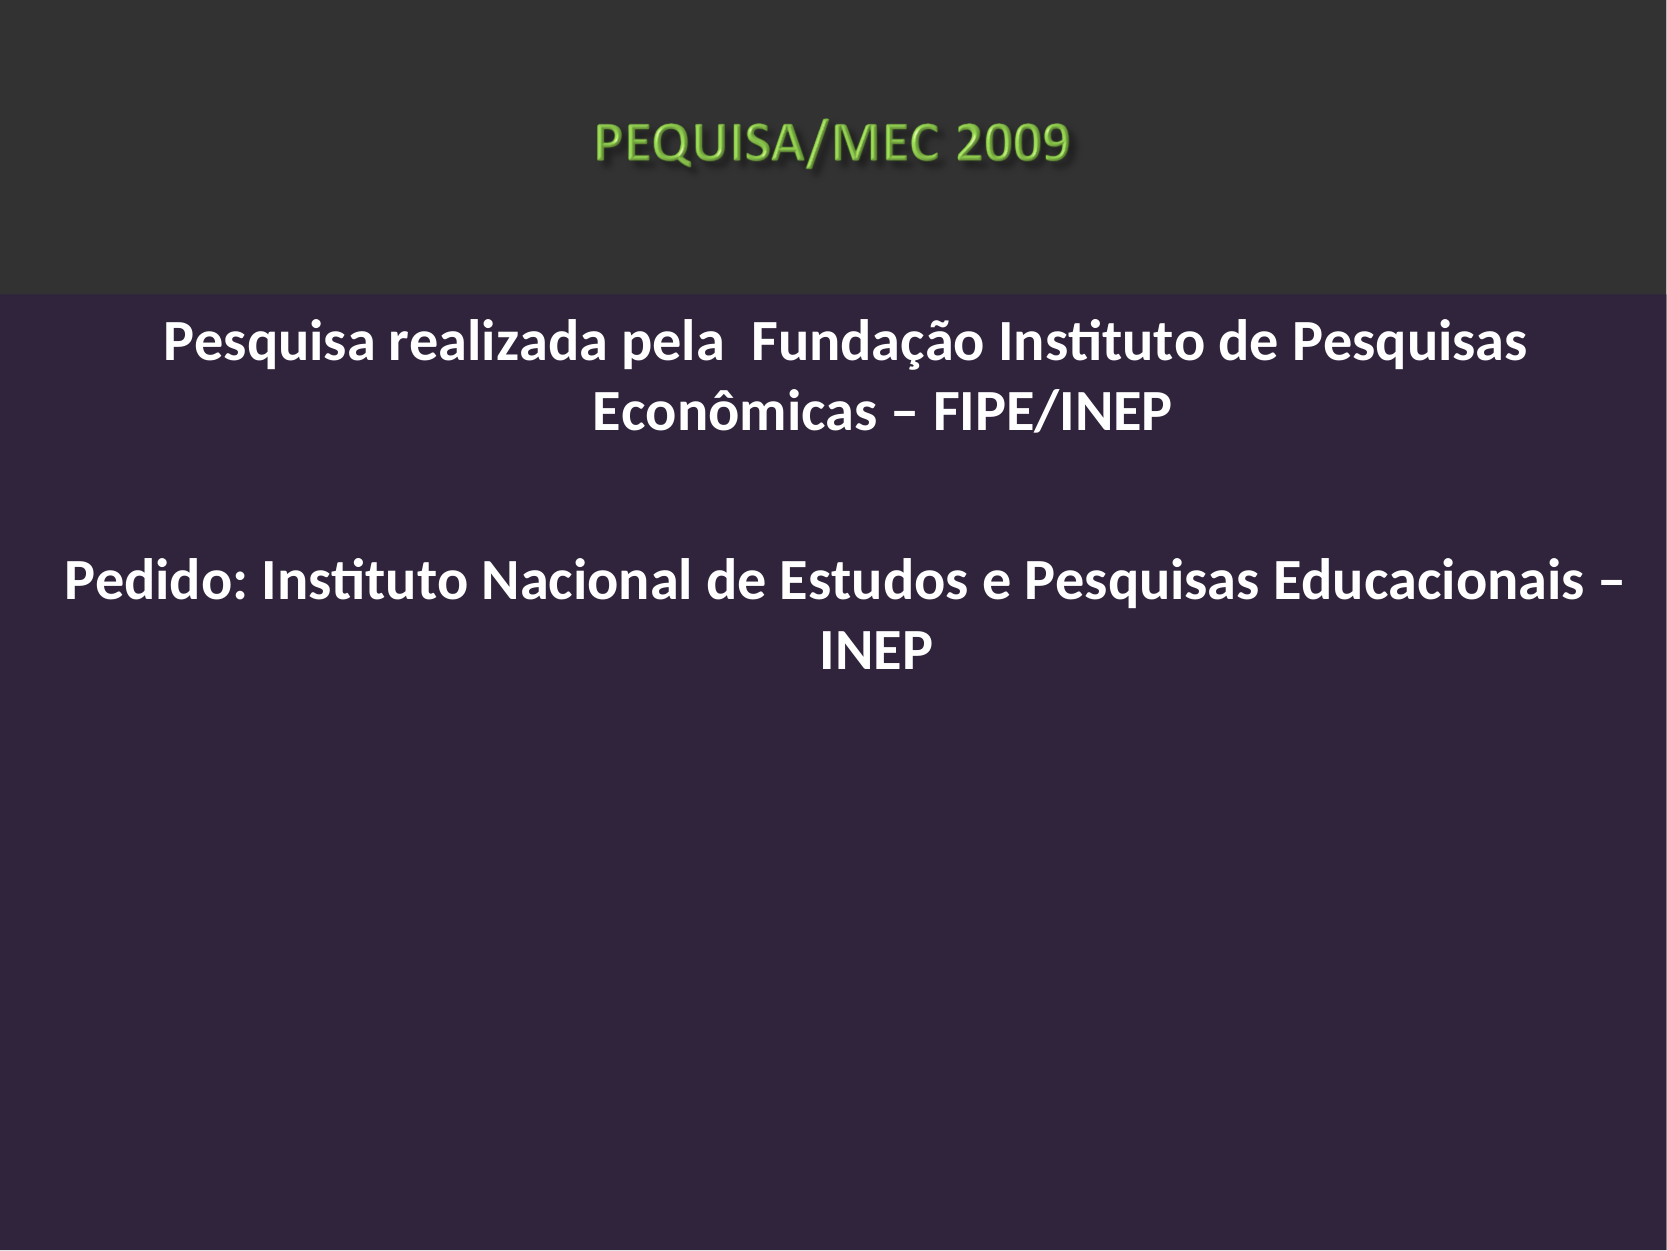

# Pesquisa realizada pela Fundação Instituto de Pesquisas Econômicas – FIPE/INEP
Pedido: Instituto Nacional de Estudos e Pesquisas Educacionais – INEP